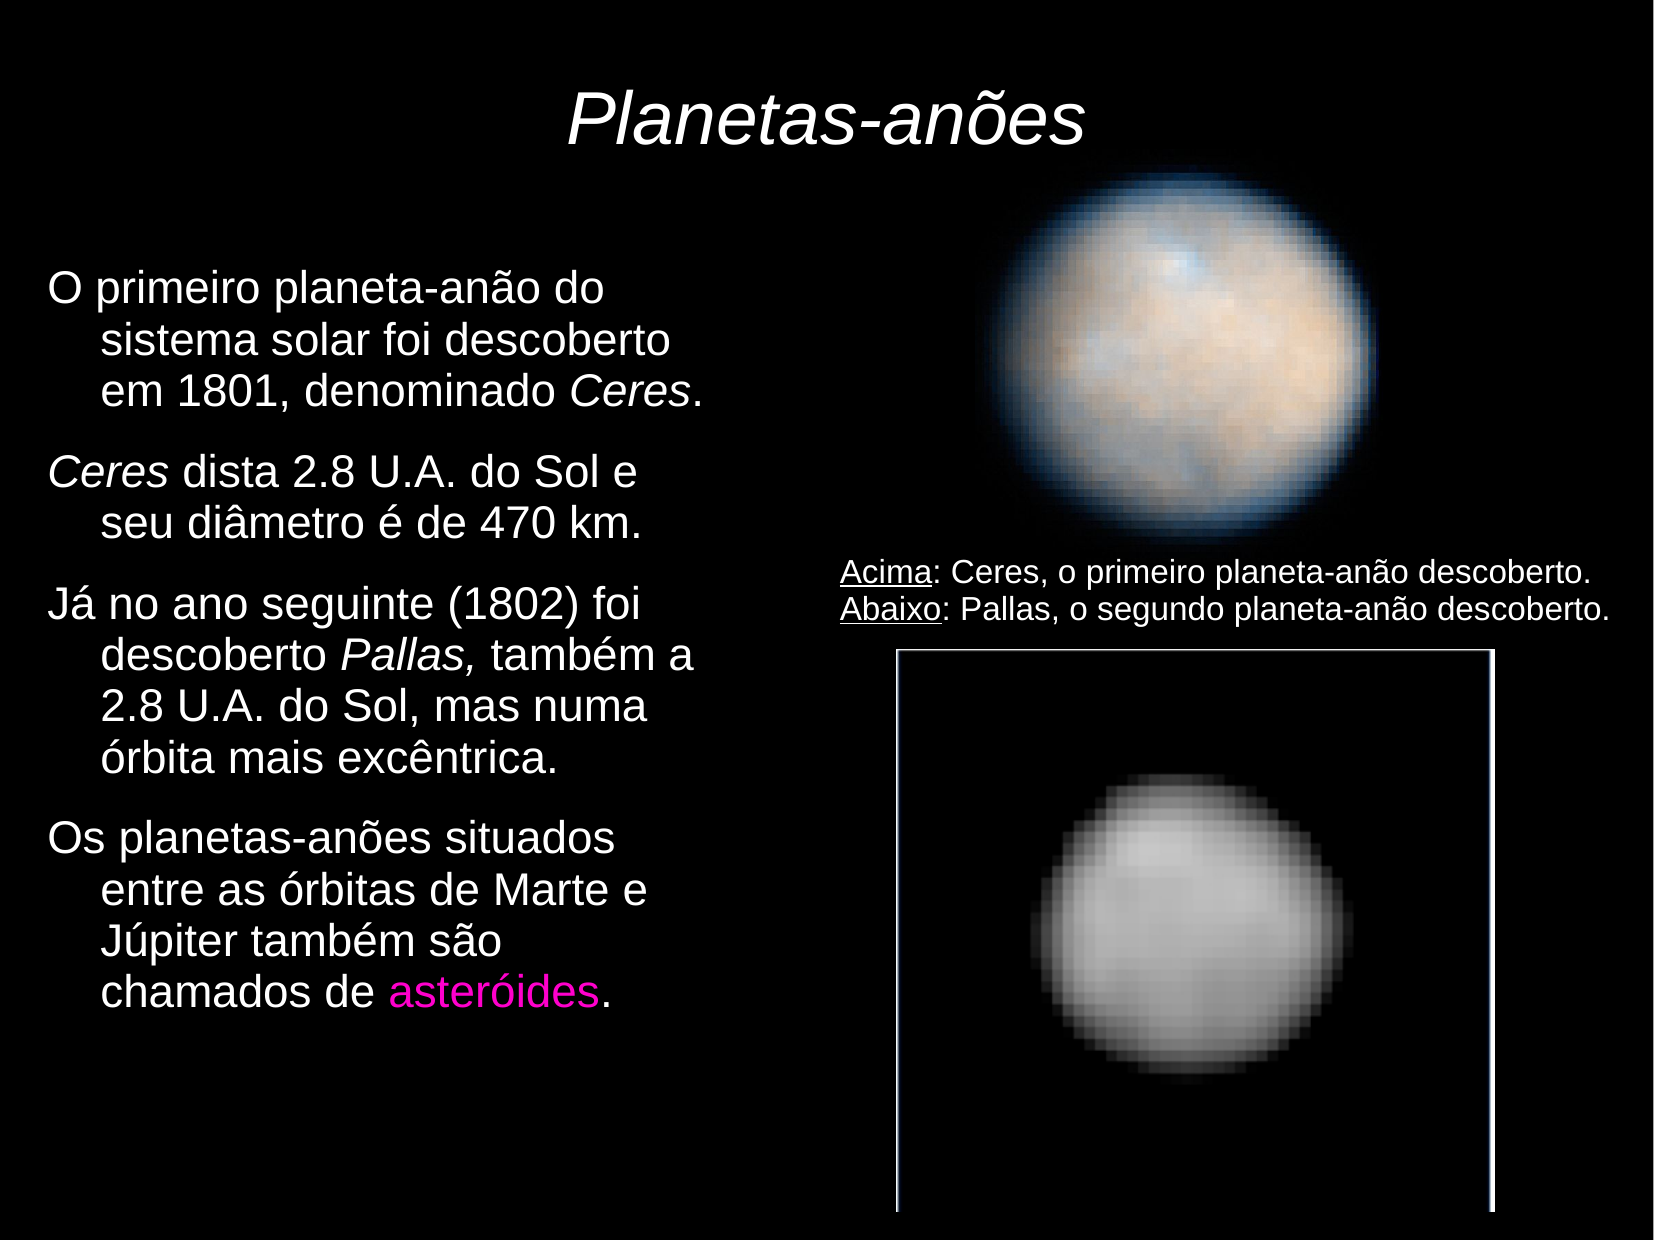

# Planetas-anões
O primeiro planeta-anão do sistema solar foi descoberto em 1801, denominado Ceres.
Ceres dista 2.8 U.A. do Sol e seu diâmetro é de 470 km.
Já no ano seguinte (1802) foi descoberto Pallas, também a 2.8 U.A. do Sol, mas numa órbita mais excêntrica.
Os planetas-anões situados entre as órbitas de Marte e Júpiter também são chamados de asteróides.
Acima: Ceres, o primeiro planeta-anão descoberto.
Abaixo: Pallas, o segundo planeta-anão descoberto.